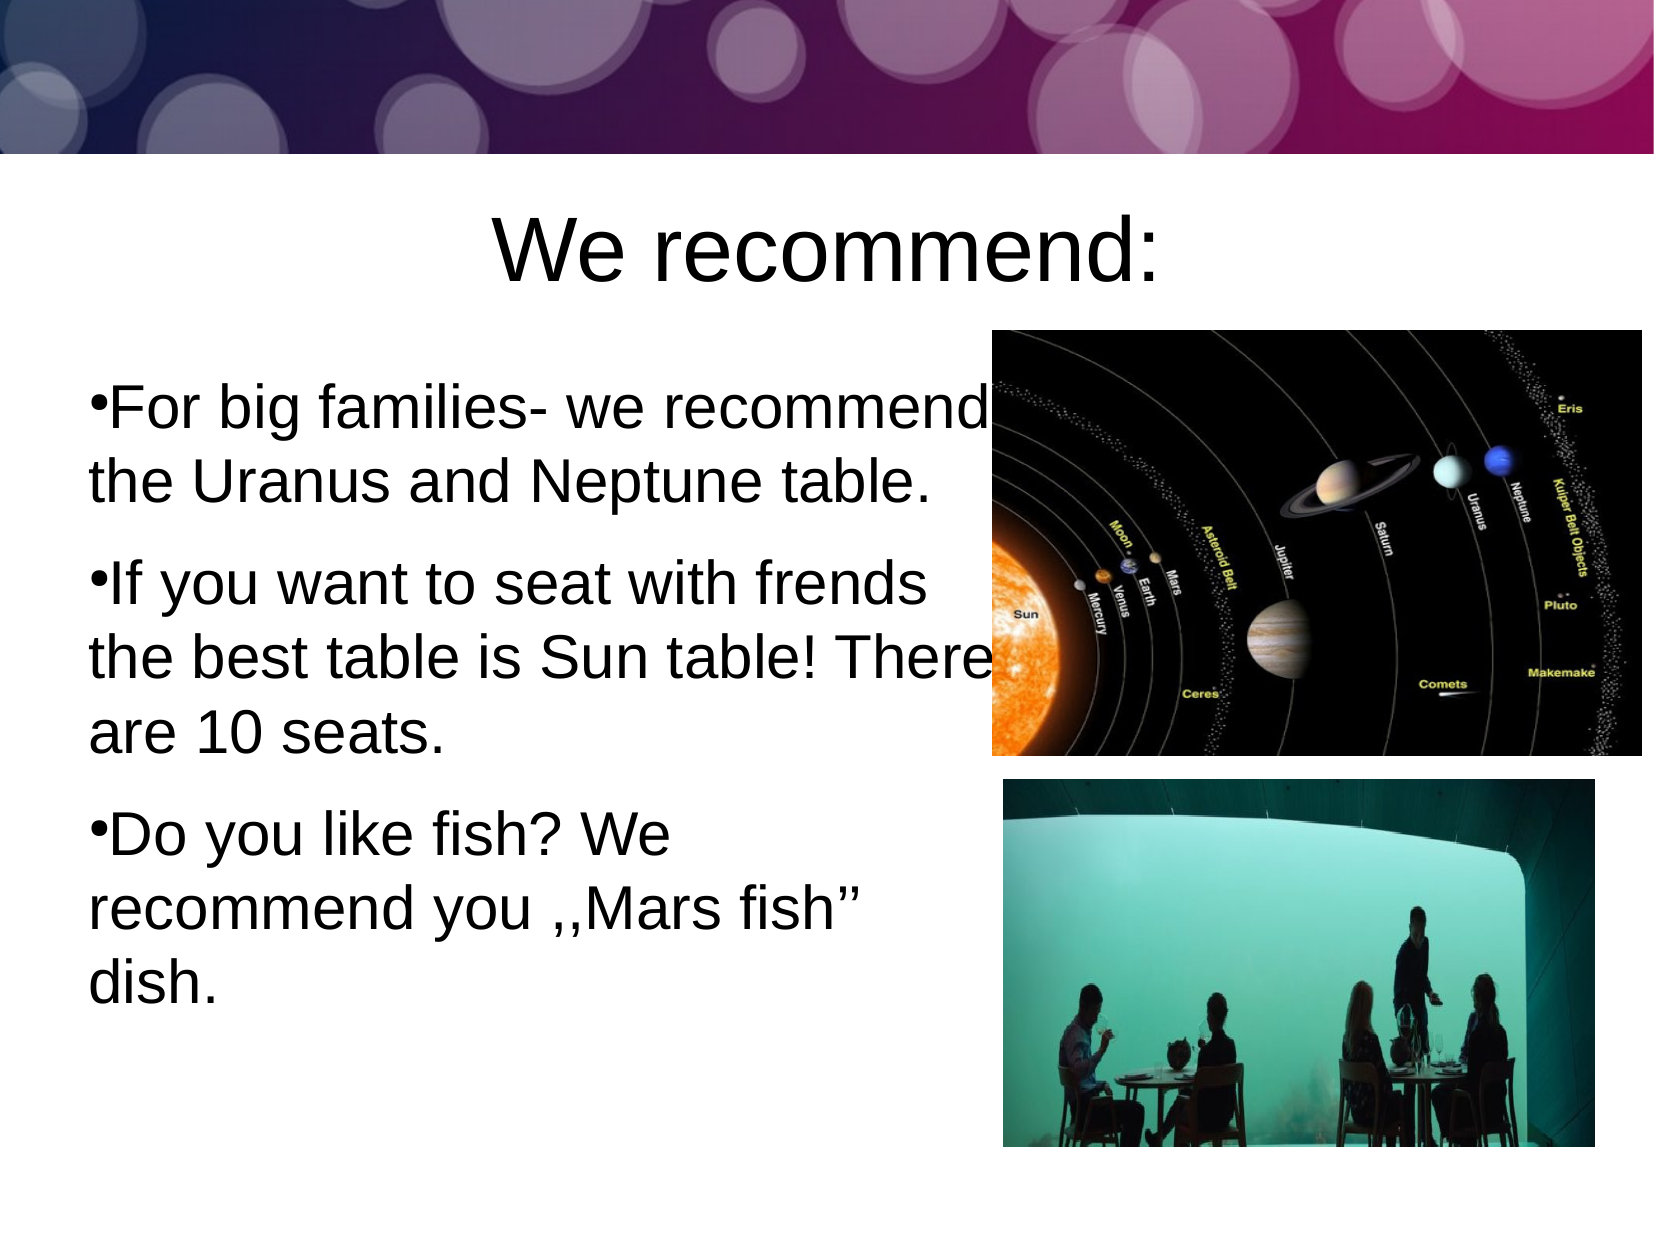

# We recommend:
For big families- we recommend the Uranus and Neptune table.
If you want to seat with frends the best table is Sun table! There are 10 seats.
Do you like fish? We recommend you ,,Mars fish’’ dish.